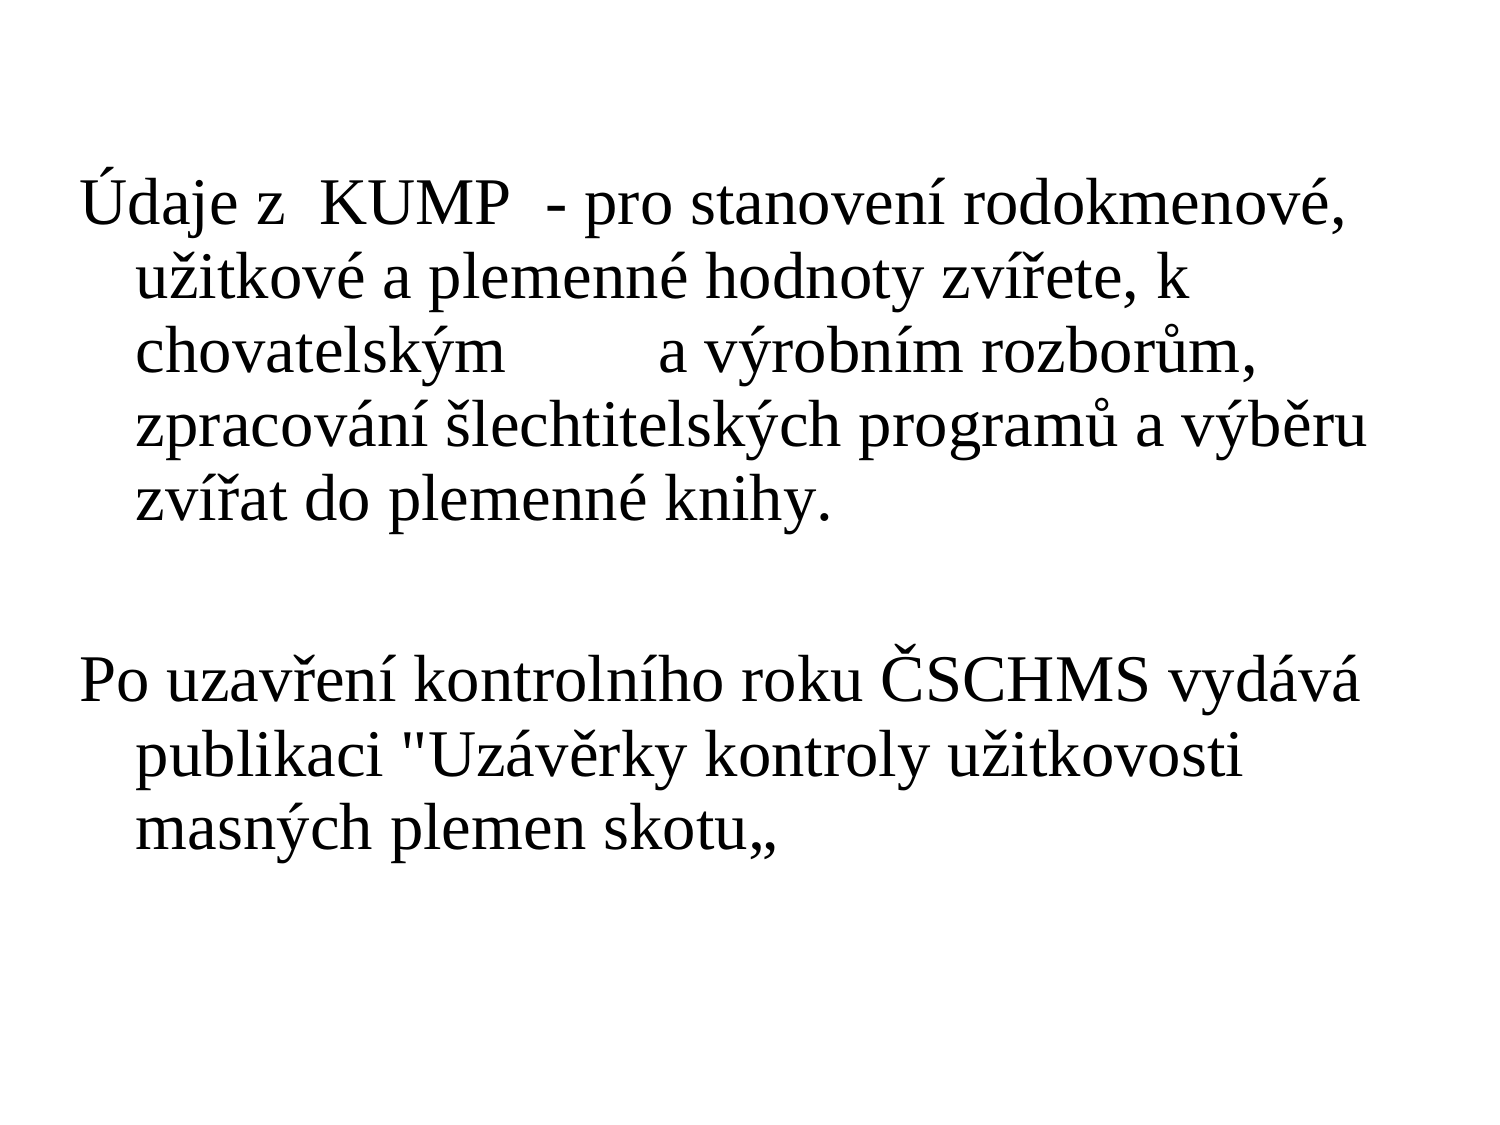

# Údaje z KUMP - pro stanovení rodokmenové, užitkové a plemenné hodnoty zvířete, k chovatelským a výrobním rozborům, zpracování šlechtitelských programů a výběru zvířat do plemenné knihy.
Po uzavření kontrolního roku ČSCHMS vydává publikaci "Uzávěrky kontroly užitkovosti masných plemen skotu„